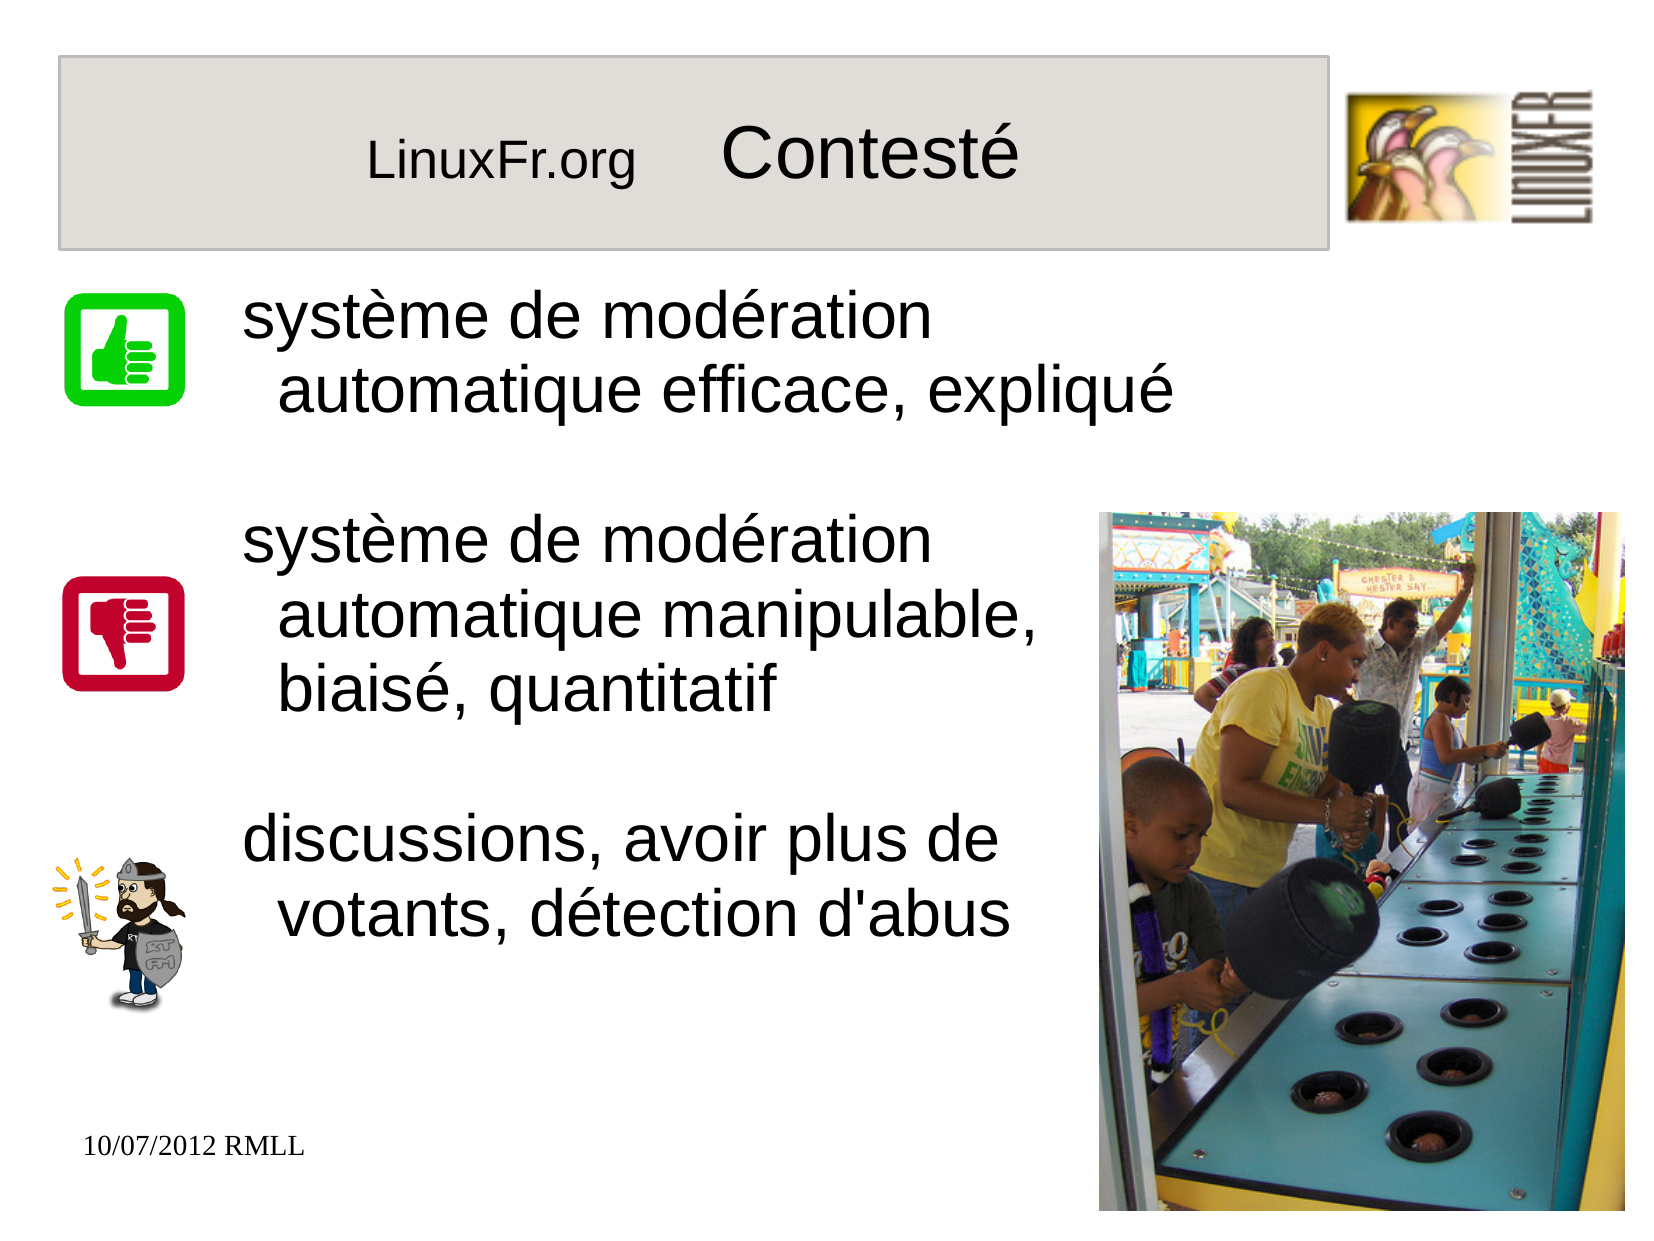

# LinuxFr.org Contesté
système de modération automatique efficace, expliqué
système de modération automatique manipulable, biaisé, quantitatif
discussions, avoir plus de votants, détection d'abus